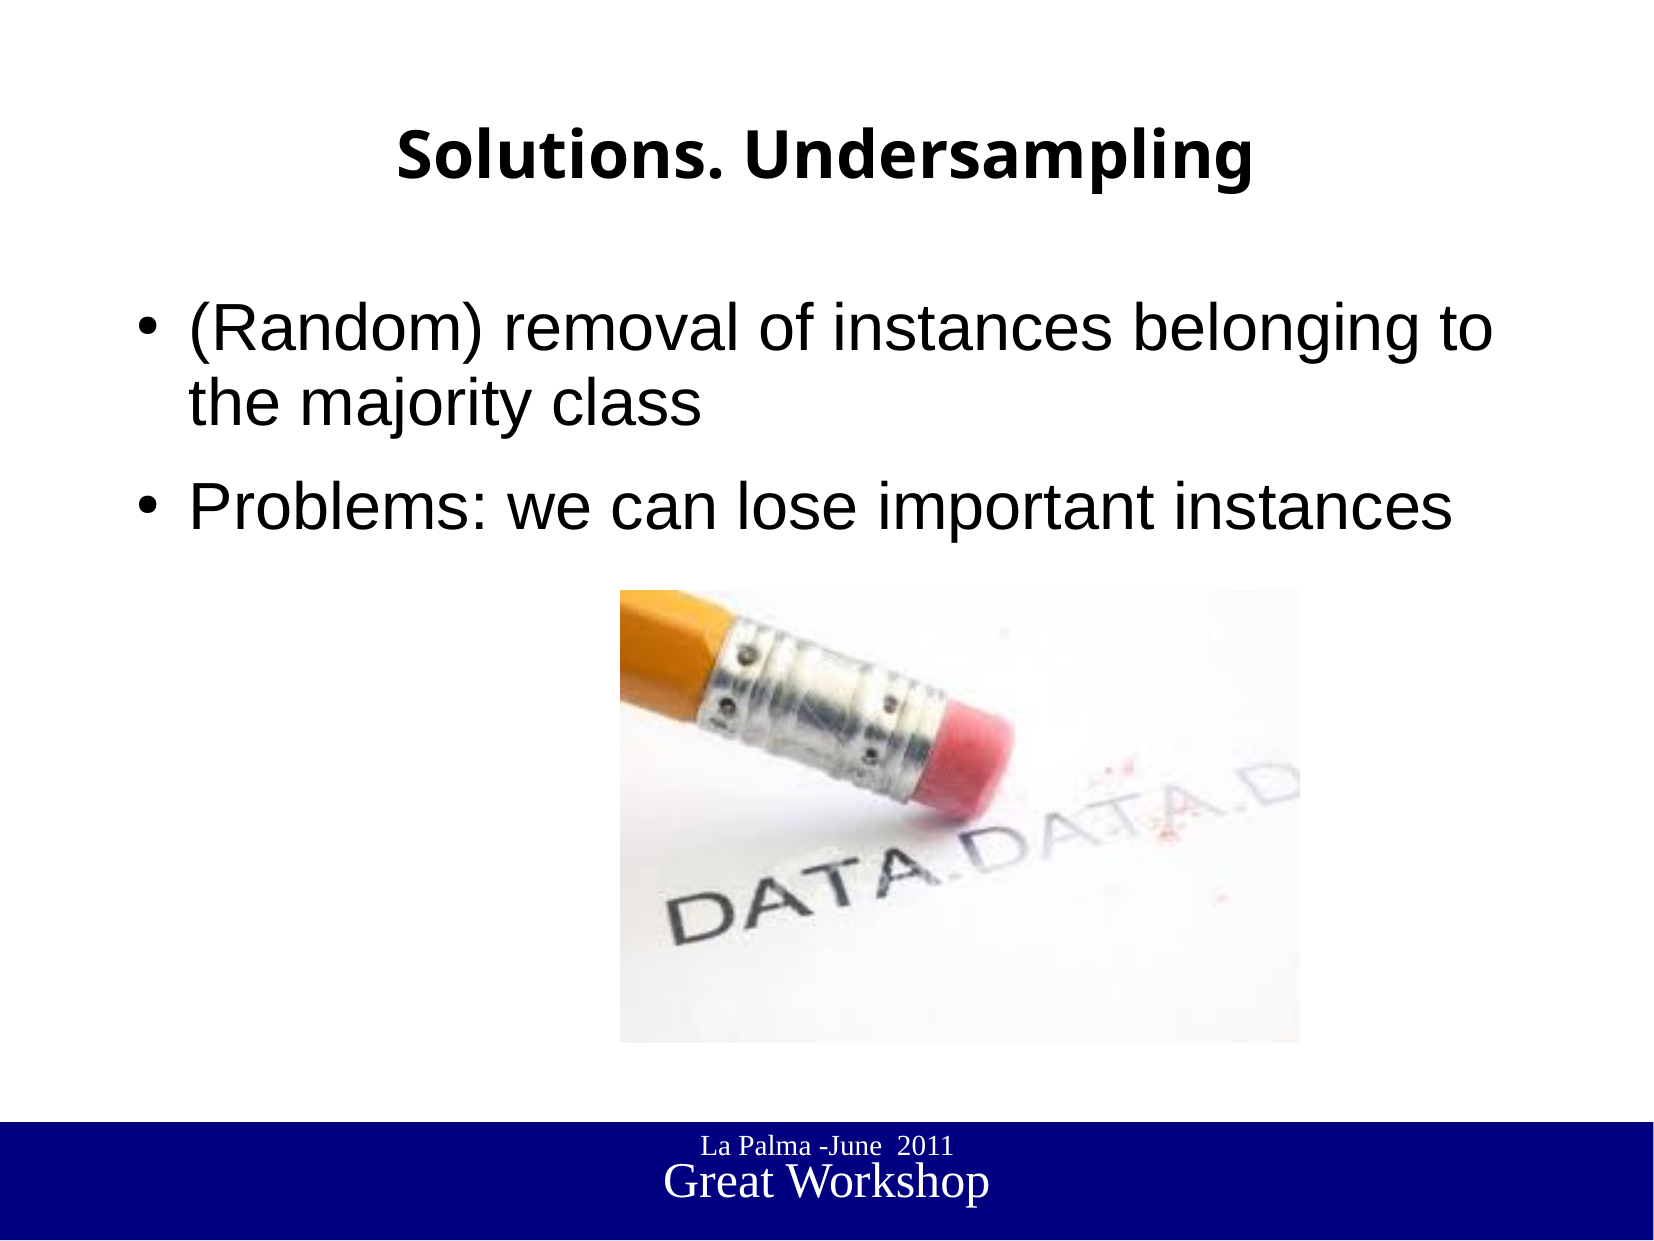

# Solutions. Undersampling
(Random) removal of instances belonging to the majority class
Problems: we can lose important instances